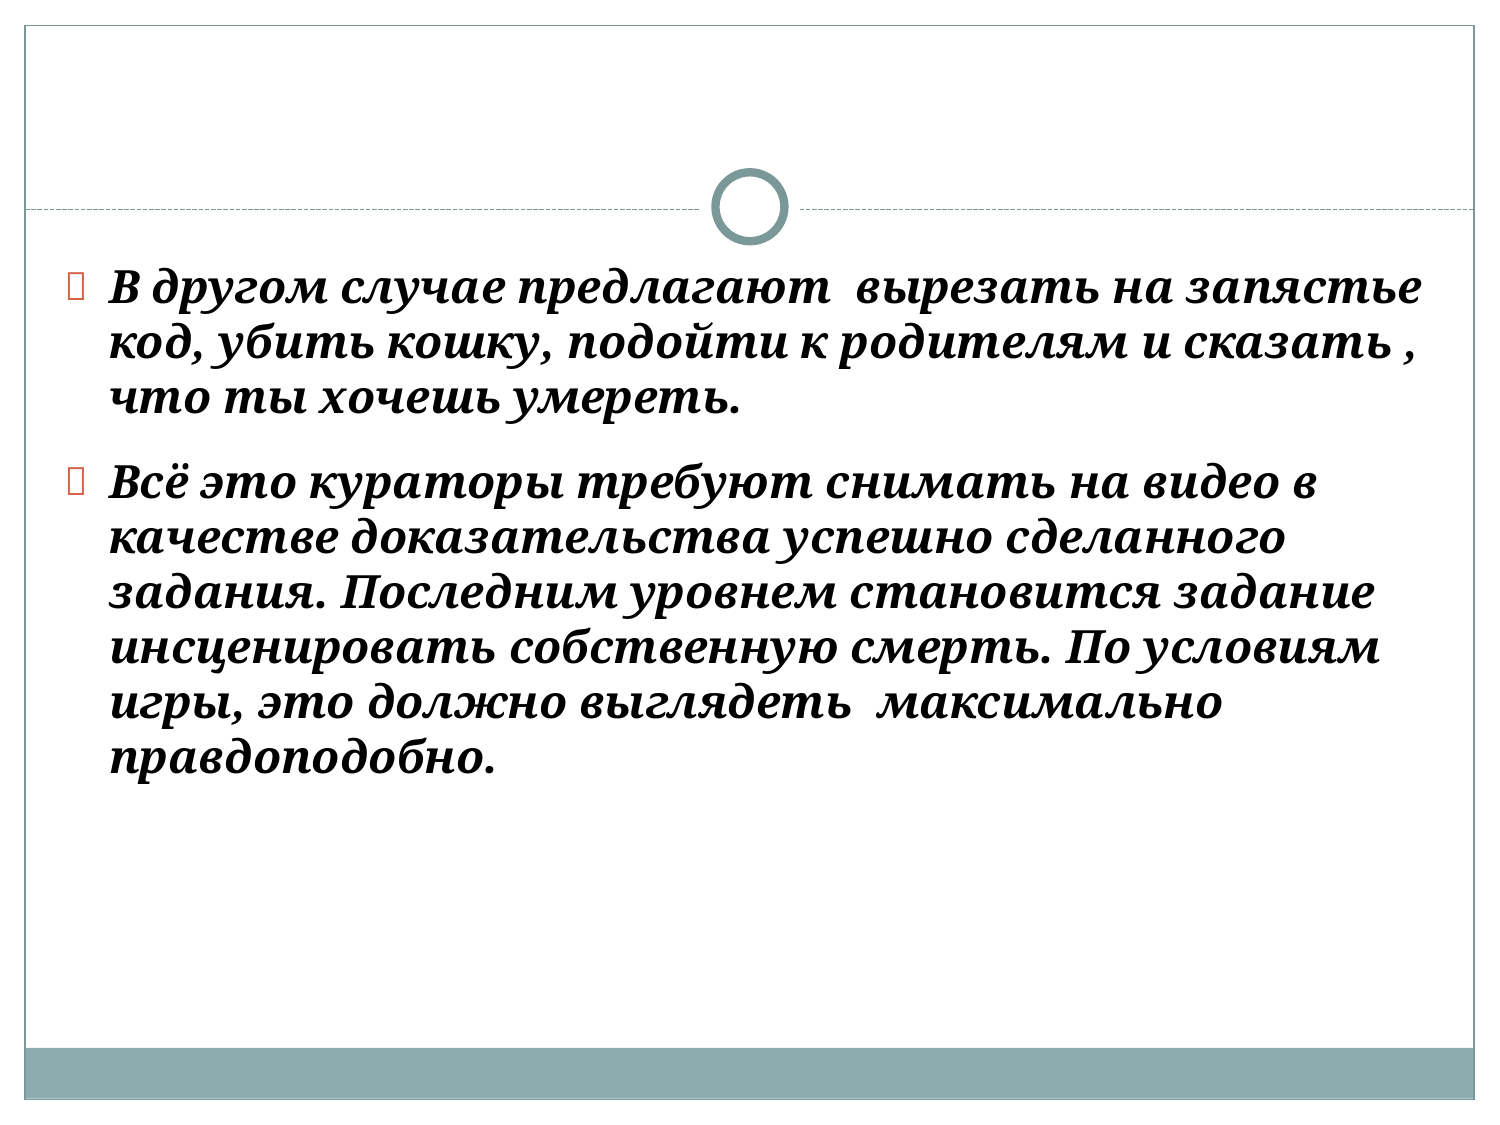

#
В другом случае предлагают вырезать на запястье код, убить кошку, подойти к родителям и сказать , что ты хочешь умереть.
Всё это кураторы требуют снимать на видео в качестве доказательства успешно сделанного задания. Последним уровнем становится задание инсценировать собственную смерть. По условиям игры, это должно выглядеть максимально правдоподобно.